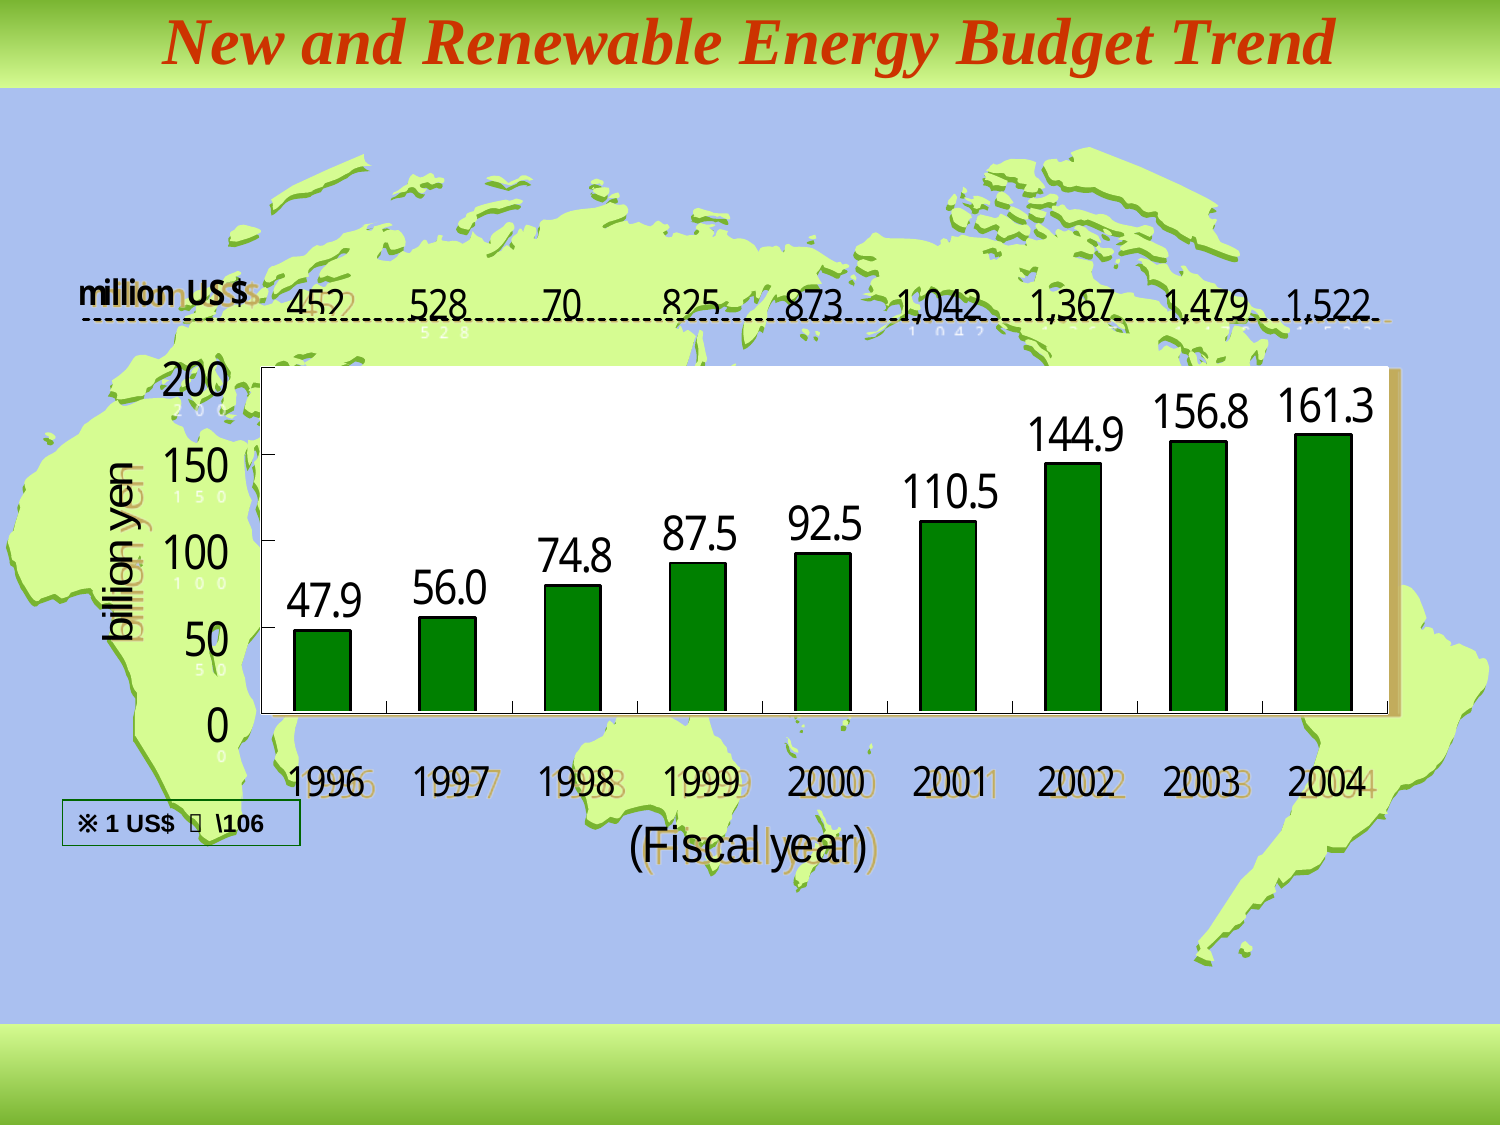

New and Renewable Energy Budget Trend
※ 1 US$ ＝ \106